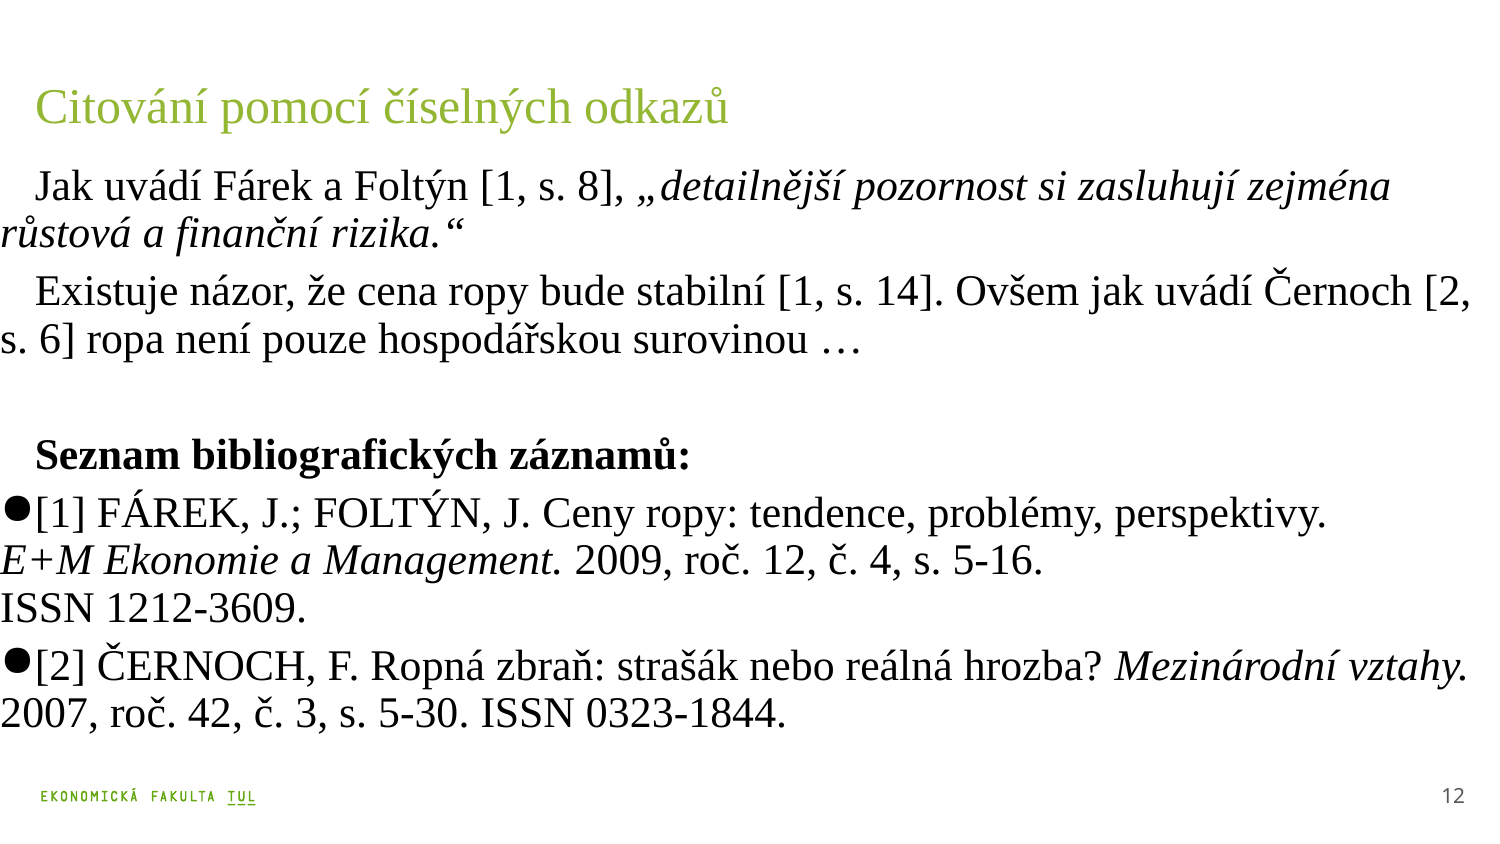

# Citování pomocí číselných odkazů
Jak uvádí Fárek a Foltýn [1, s. 8], „detailnější pozornost si zasluhují zejména růstová a finanční rizika.“
Existuje názor, že cena ropy bude stabilní [1, s. 14]. Ovšem jak uvádí Černoch [2, s. 6] ropa není pouze hospodářskou surovinou …
Seznam bibliografických záznamů:
[1] FÁREK, J.; FOLTÝN, J. Ceny ropy: tendence, problémy, perspektivy.
E+M Ekonomie a Management. 2009, roč. 12, č. 4, s. 5-16.
ISSN 1212-3609.
[2] ČERNOCH, F. Ropná zbraň: strašák nebo reálná hrozba? Mezinárodní vztahy. 2007, roč. 42, č. 3, s. 5-30. ISSN 0323-1844.
12